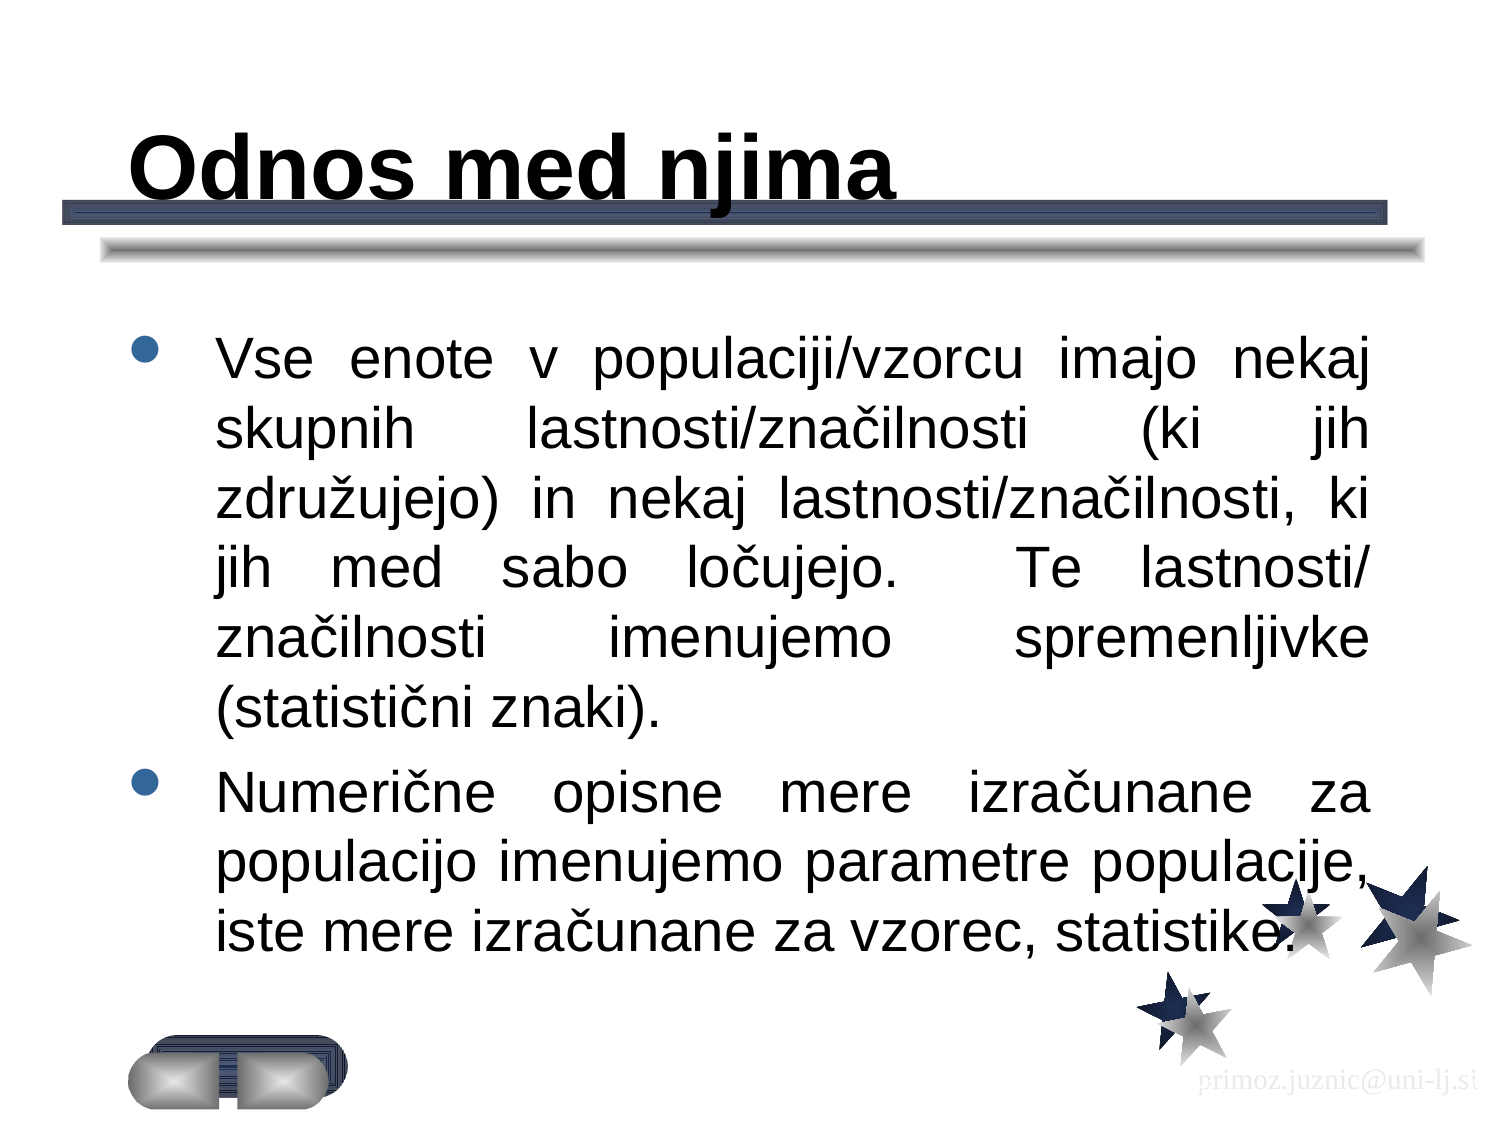

# Odnos med njima
Vse enote v populaciji/vzorcu imajo nekaj skupnih lastnosti/značilnosti (ki jih združujejo) in nekaj lastnosti/značilnosti, ki jih med sabo ločujejo. Te lastnosti/ značilnosti imenujemo spremenljivke (statistični znaki).
Numerične opisne mere izračunane za populacijo imenujemo parametre populacije, iste mere izračunane za vzorec, statistike.
Primoz Juznic, BINK, FF, Univerza v Ljubljani